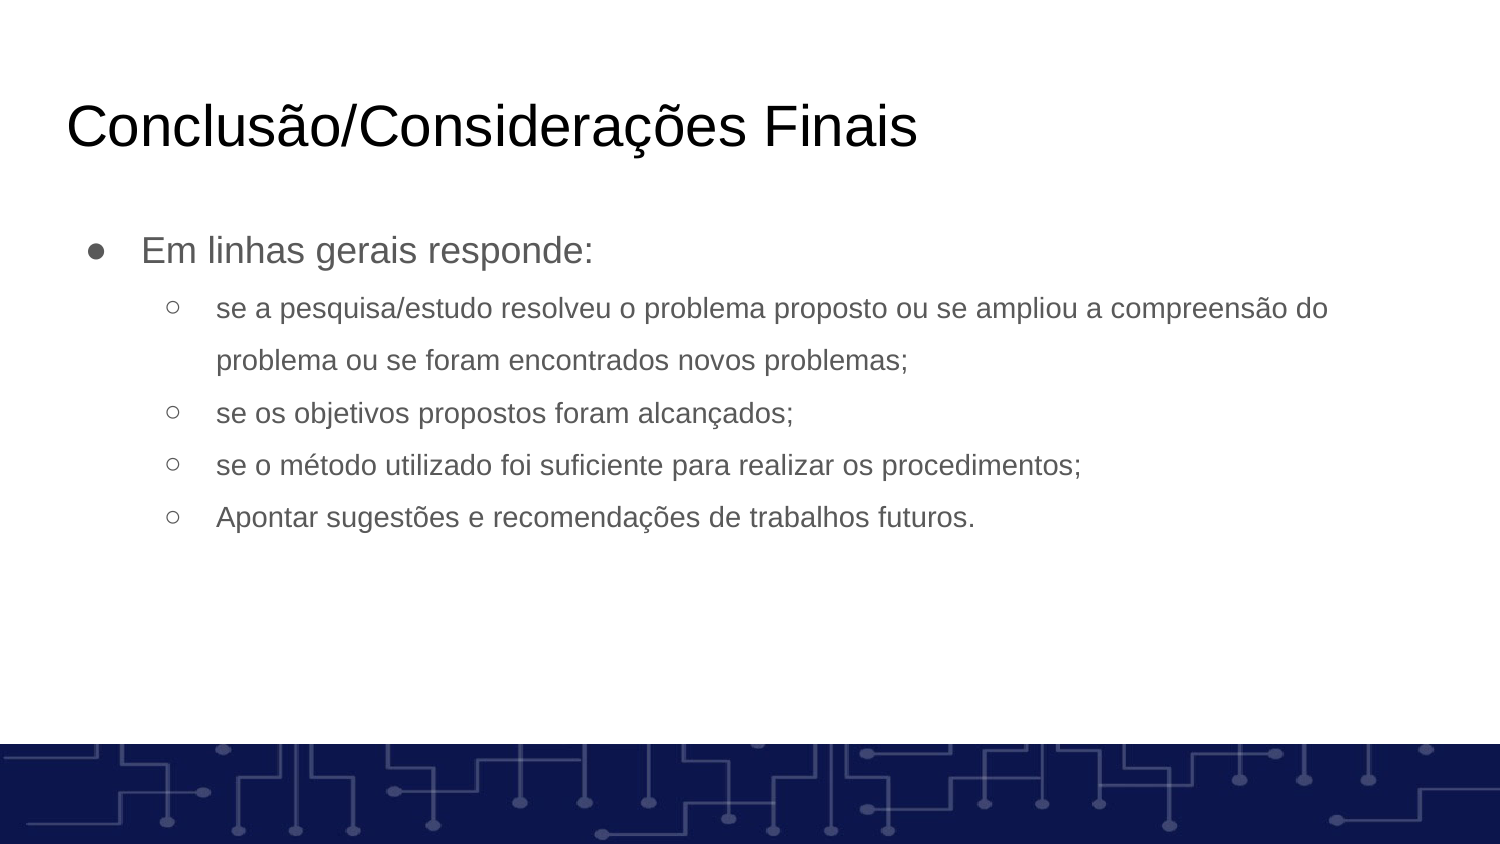

# Conclusão/Considerações Finais
Em linhas gerais responde:
se a pesquisa/estudo resolveu o problema proposto ou se ampliou a compreensão do problema ou se foram encontrados novos problemas;
se os objetivos propostos foram alcançados;
se o método utilizado foi suficiente para realizar os procedimentos;
Apontar sugestões e recomendações de trabalhos futuros.